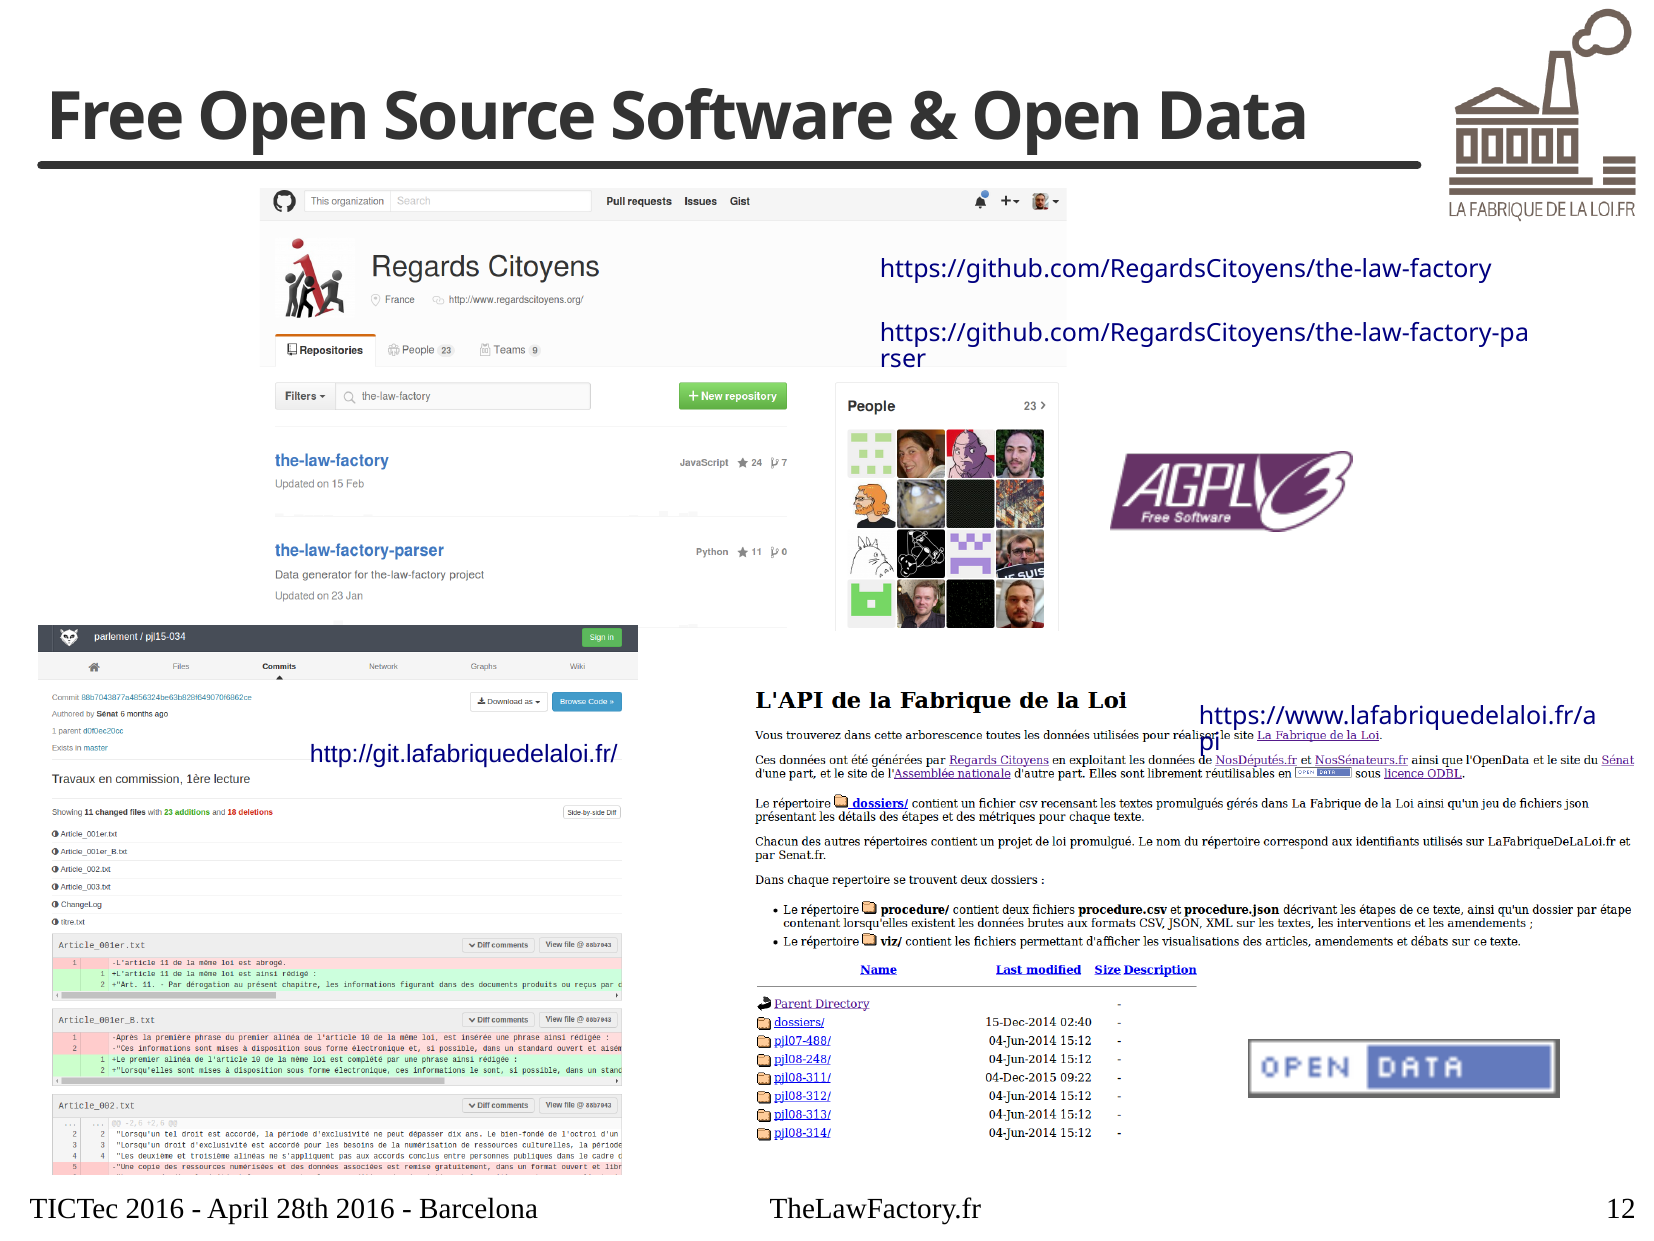

# Free Open Source Software & Open Data
https://github.com/RegardsCitoyens/the-law-factory
https://github.com/RegardsCitoyens/the-law-factory-parser
https://www.lafabriquedelaloi.fr/api
http://git.lafabriquedelaloi.fr/
TICTec 2016 - April 28th 2016 - Barcelona
TheLawFactory.fr
12